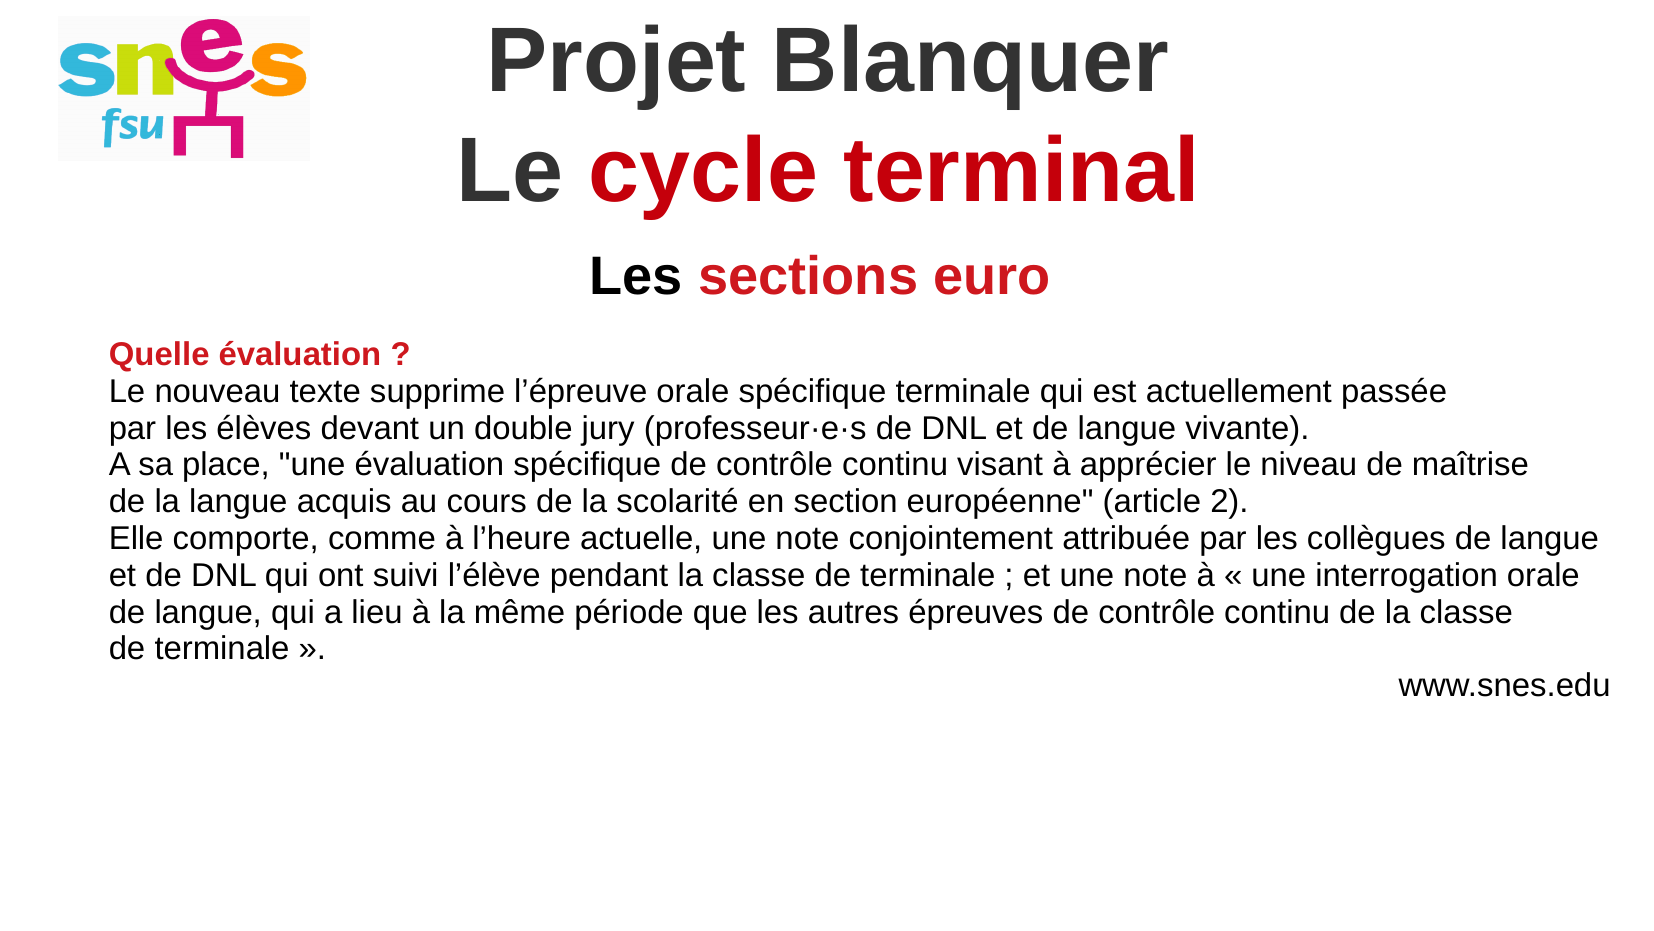

# Projet Blanquer Le cycle terminal
Les sections euro
Quelle évaluation ?
Le nouveau texte supprime l’épreuve orale spécifique terminale qui est actuellement passée
par les élèves devant un double jury (professeur·e·s de DNL et de langue vivante).
A sa place, "une évaluation spécifique de contrôle continu visant à apprécier le niveau de maîtrise
de la langue acquis au cours de la scolarité en section européenne" (article 2).
Elle comporte, comme à l’heure actuelle, une note conjointement attribuée par les collègues de langue
et de DNL qui ont suivi l’élève pendant la classe de terminale ; et une note à « une interrogation orale
de langue, qui a lieu à la même période que les autres épreuves de contrôle continu de la classe
de terminale ».
www.snes.edu